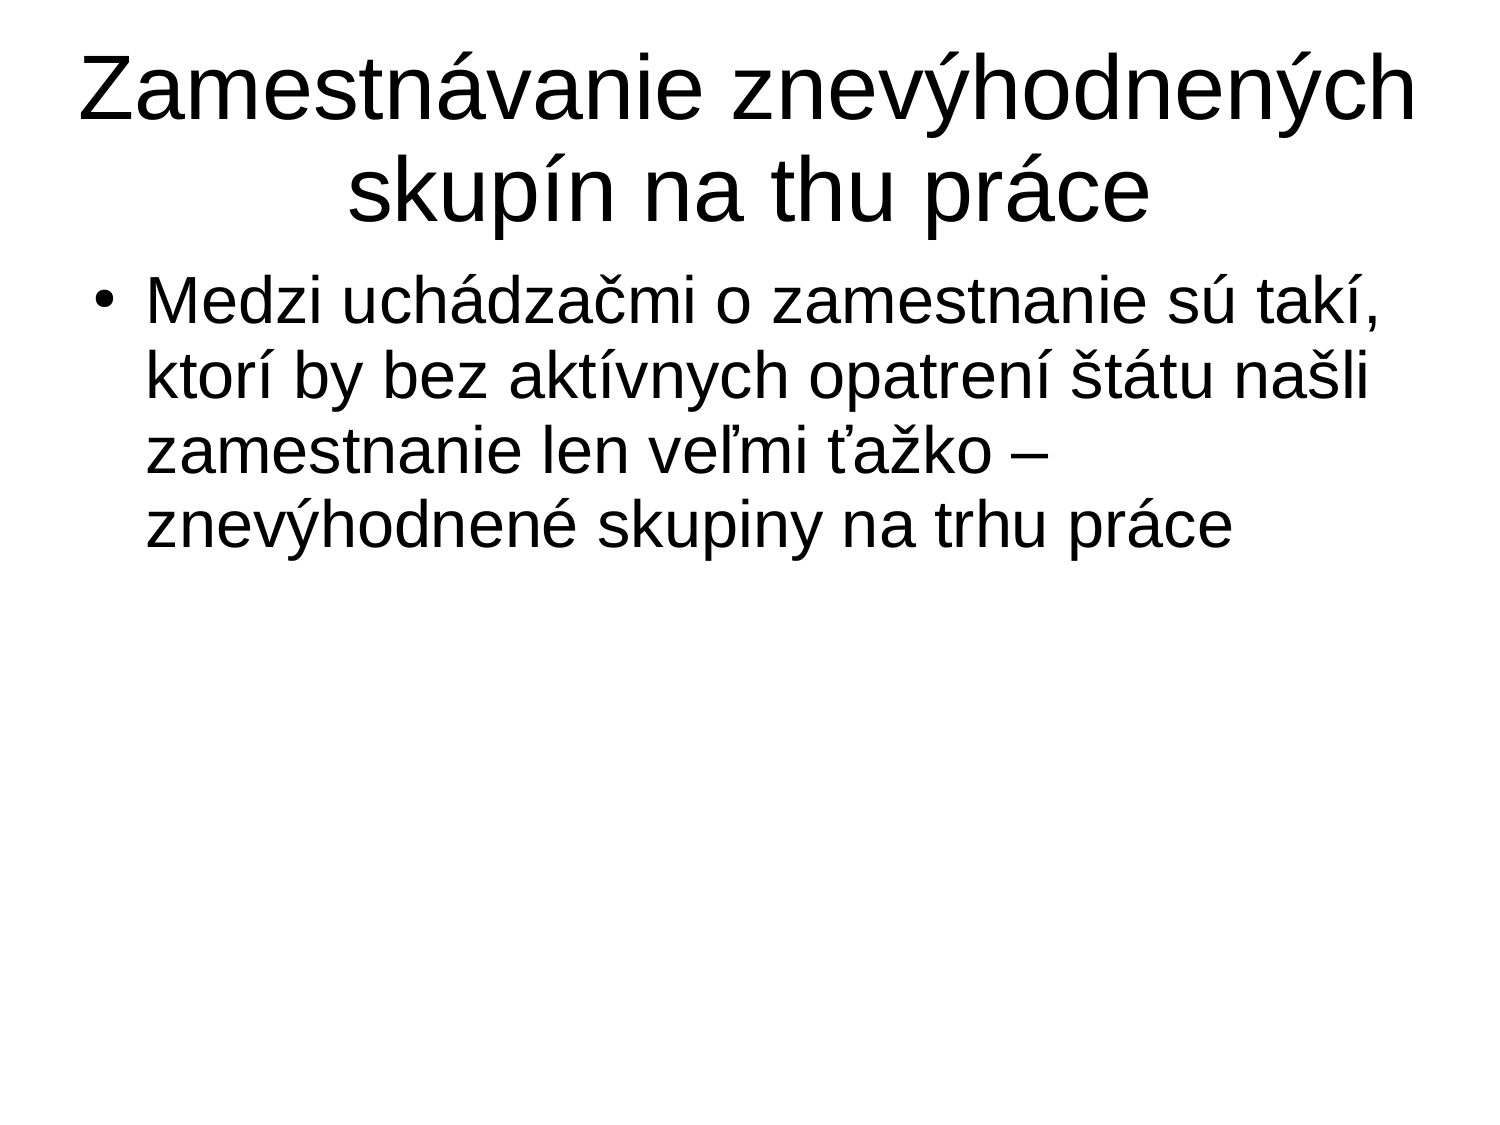

# Zamestnávanie znevýhodnených skupín na thu práce
Medzi uchádzačmi o zamestnanie sú takí, ktorí by bez aktívnych opatrení štátu našli zamestnanie len veľmi ťažko – znevýhodnené skupiny na trhu práce